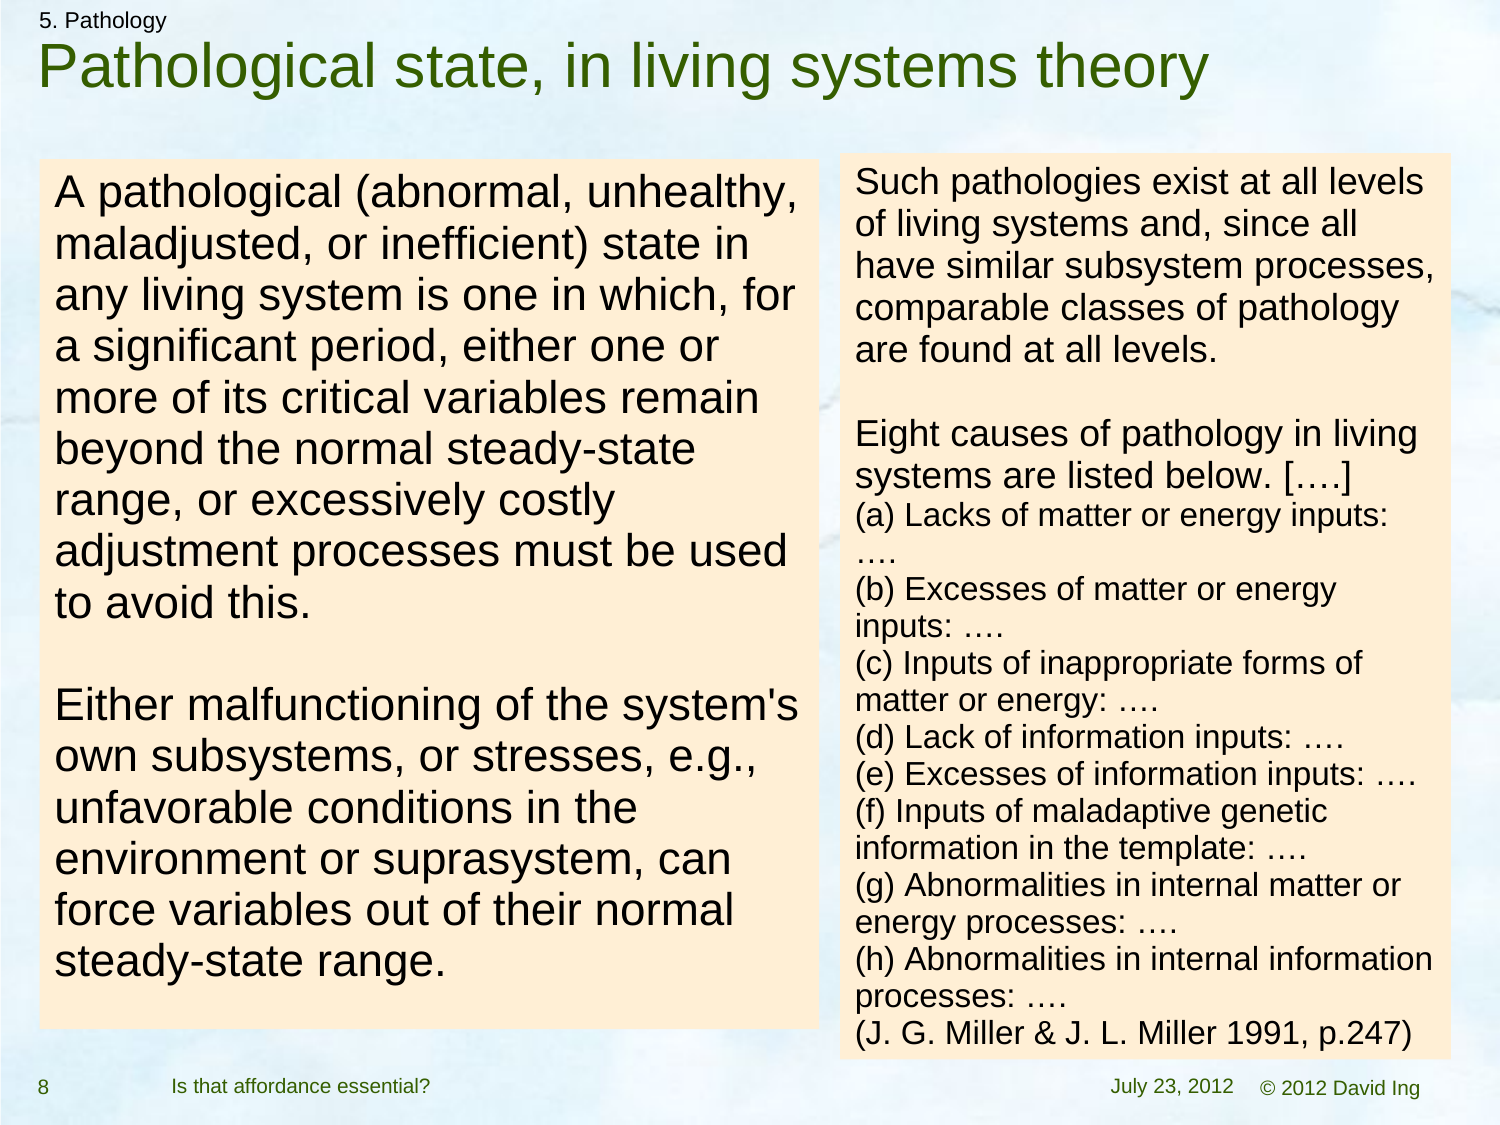

5. Pathology
# Pathological state, in living systems theory
Such pathologies exist at all levels of living systems and, since all have similar subsystem processes, comparable classes of pathology are found at all levels.
Eight causes of pathology in living systems are listed below. [….]
(a) Lacks of matter or energy inputs: ….
(b) Excesses of matter or energy inputs: ….
(c) Inputs of inappropriate forms of matter or energy: ….
(d) Lack of information inputs: ….
(e) Excesses of information inputs: ….
(f) Inputs of maladaptive genetic information in the template: ….
(g) Abnormalities in internal matter or energy processes: ….
(h) Abnormalities in internal information processes: ….
(J. G. Miller & J. L. Miller 1991, p.247)
A pathological (abnormal, unhealthy, maladjusted, or inefficient) state in any living system is one in which, for a significant period, either one or more of its critical variables remain beyond the normal steady-state range, or excessively costly adjustment processes must be used to avoid this.
Either malfunctioning of the system's own subsystems, or stresses, e.g., unfavorable conditions in the environment or suprasystem, can force variables out of their normal steady-state range.
Is that affordance essential?
July 23, 2012
8